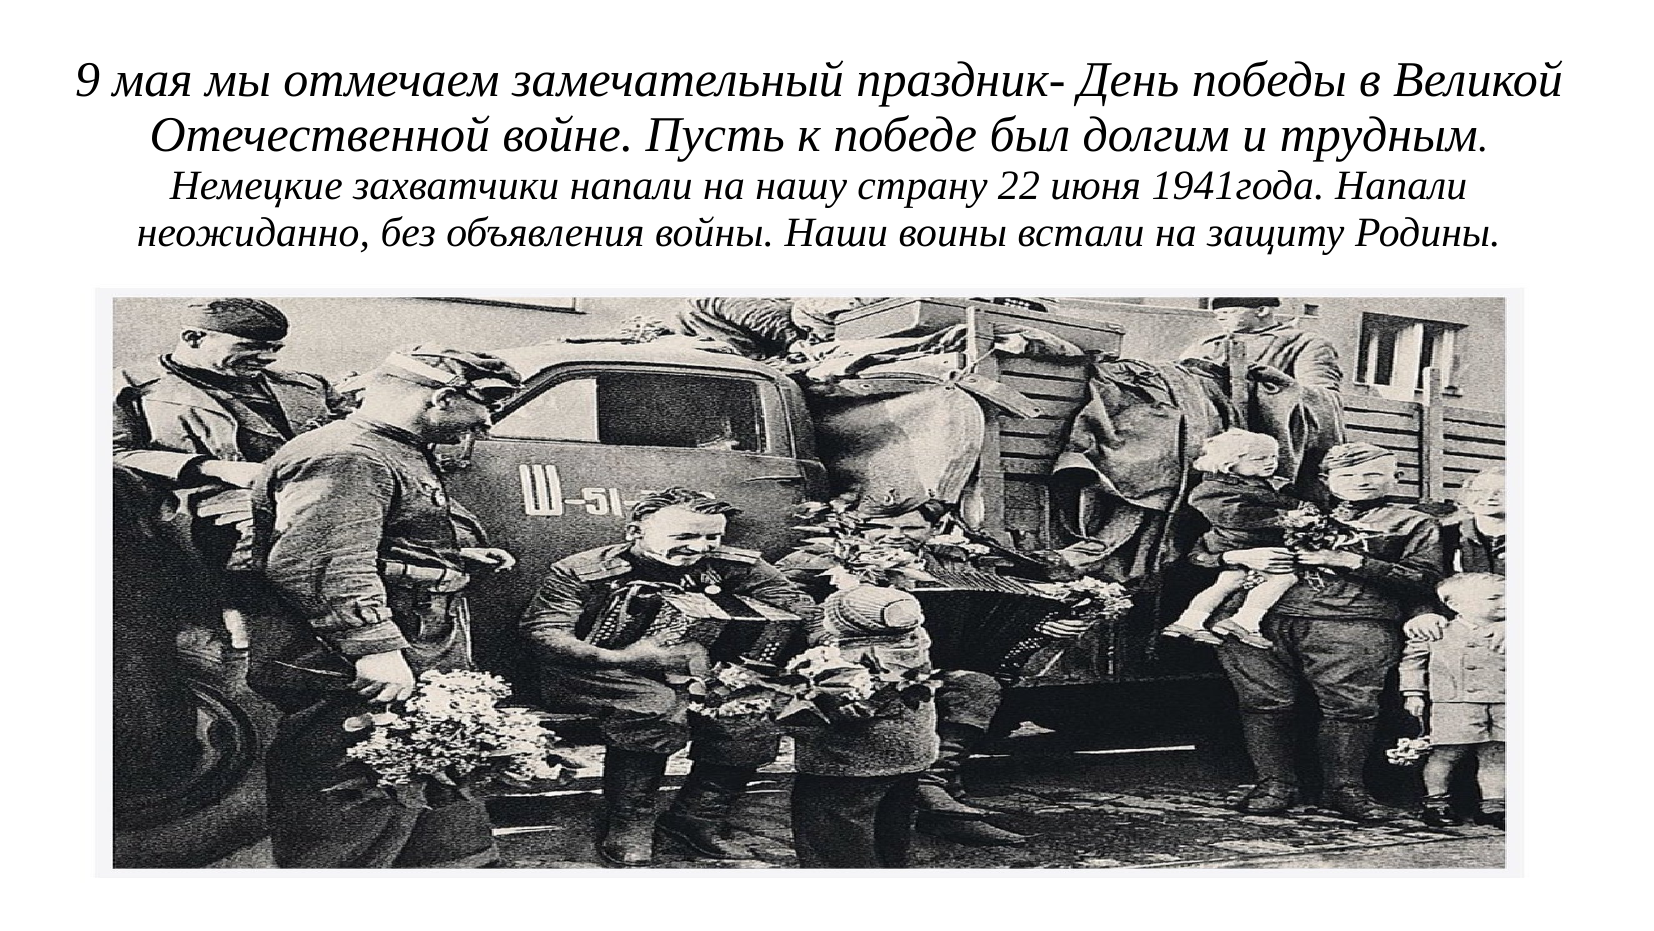

# 9 мая мы отмечаем замечательный праздник- День победы в Великой Отечественной войне. Пусть к победе был долгим и трудным. Немецкие захватчики напали на нашу страну 22 июня 1941года. Напали неожиданно, без объявления войны. Наши воины встали на защиту Родины.